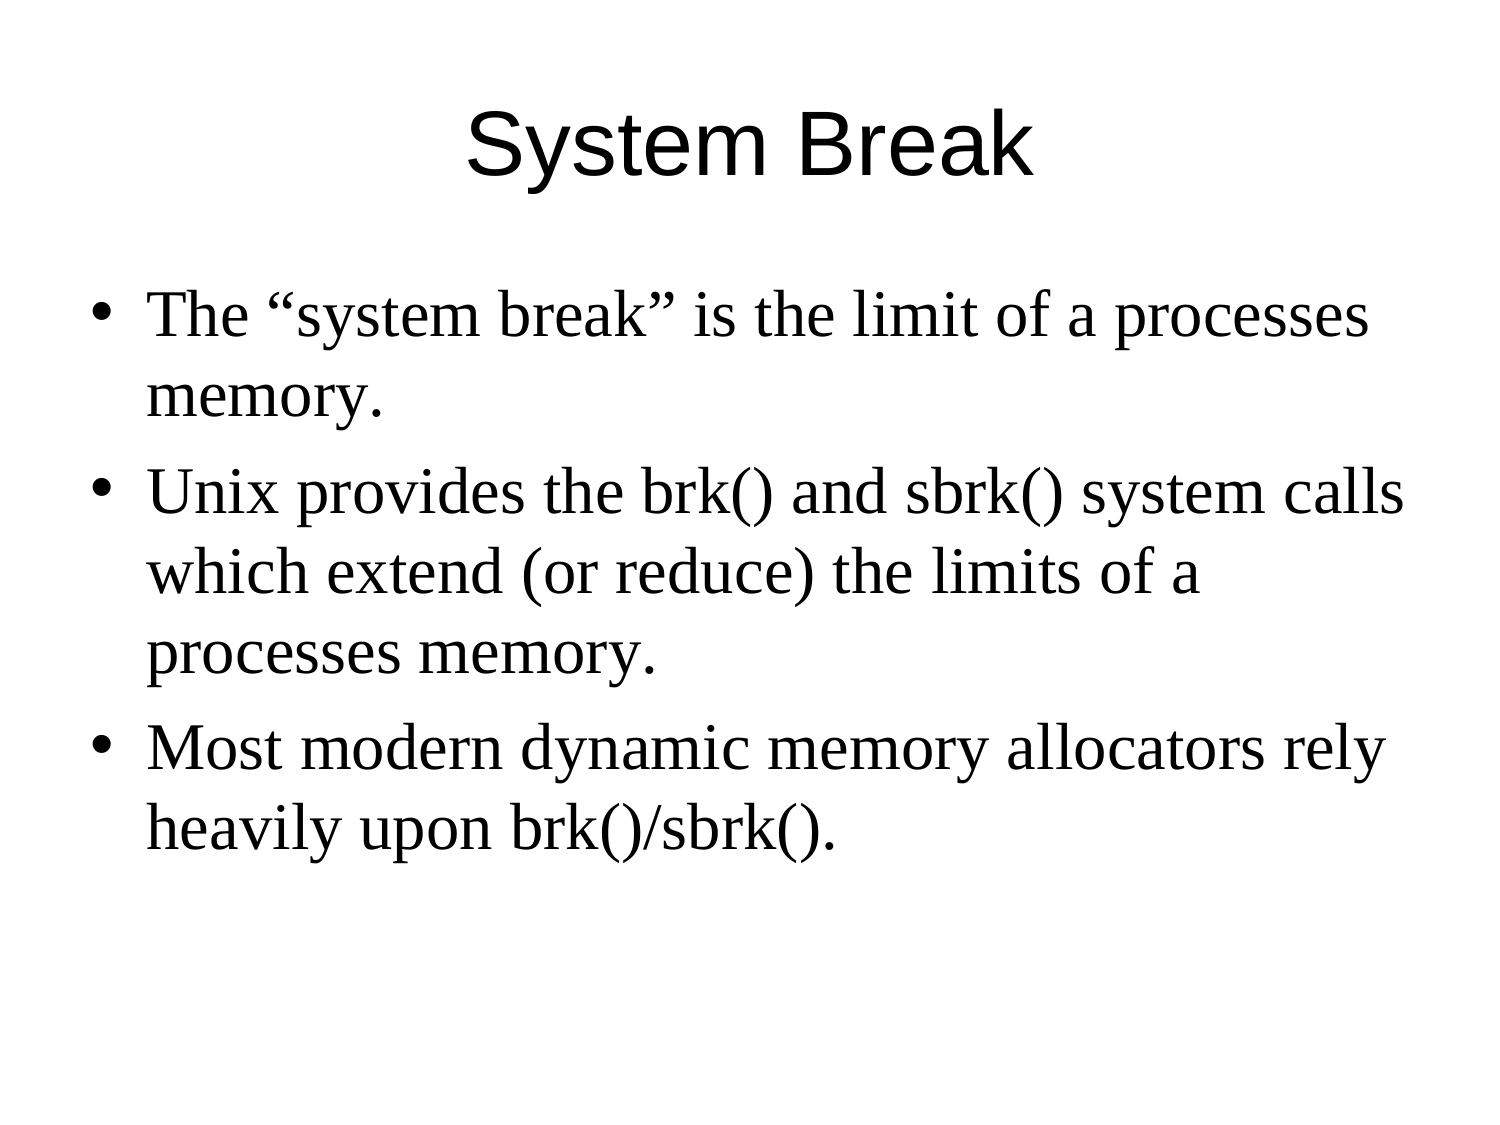

# System Break
The “system break” is the limit of a processes memory.
Unix provides the brk() and sbrk() system calls which extend (or reduce) the limits of a processes memory.
Most modern dynamic memory allocators rely heavily upon brk()/sbrk().